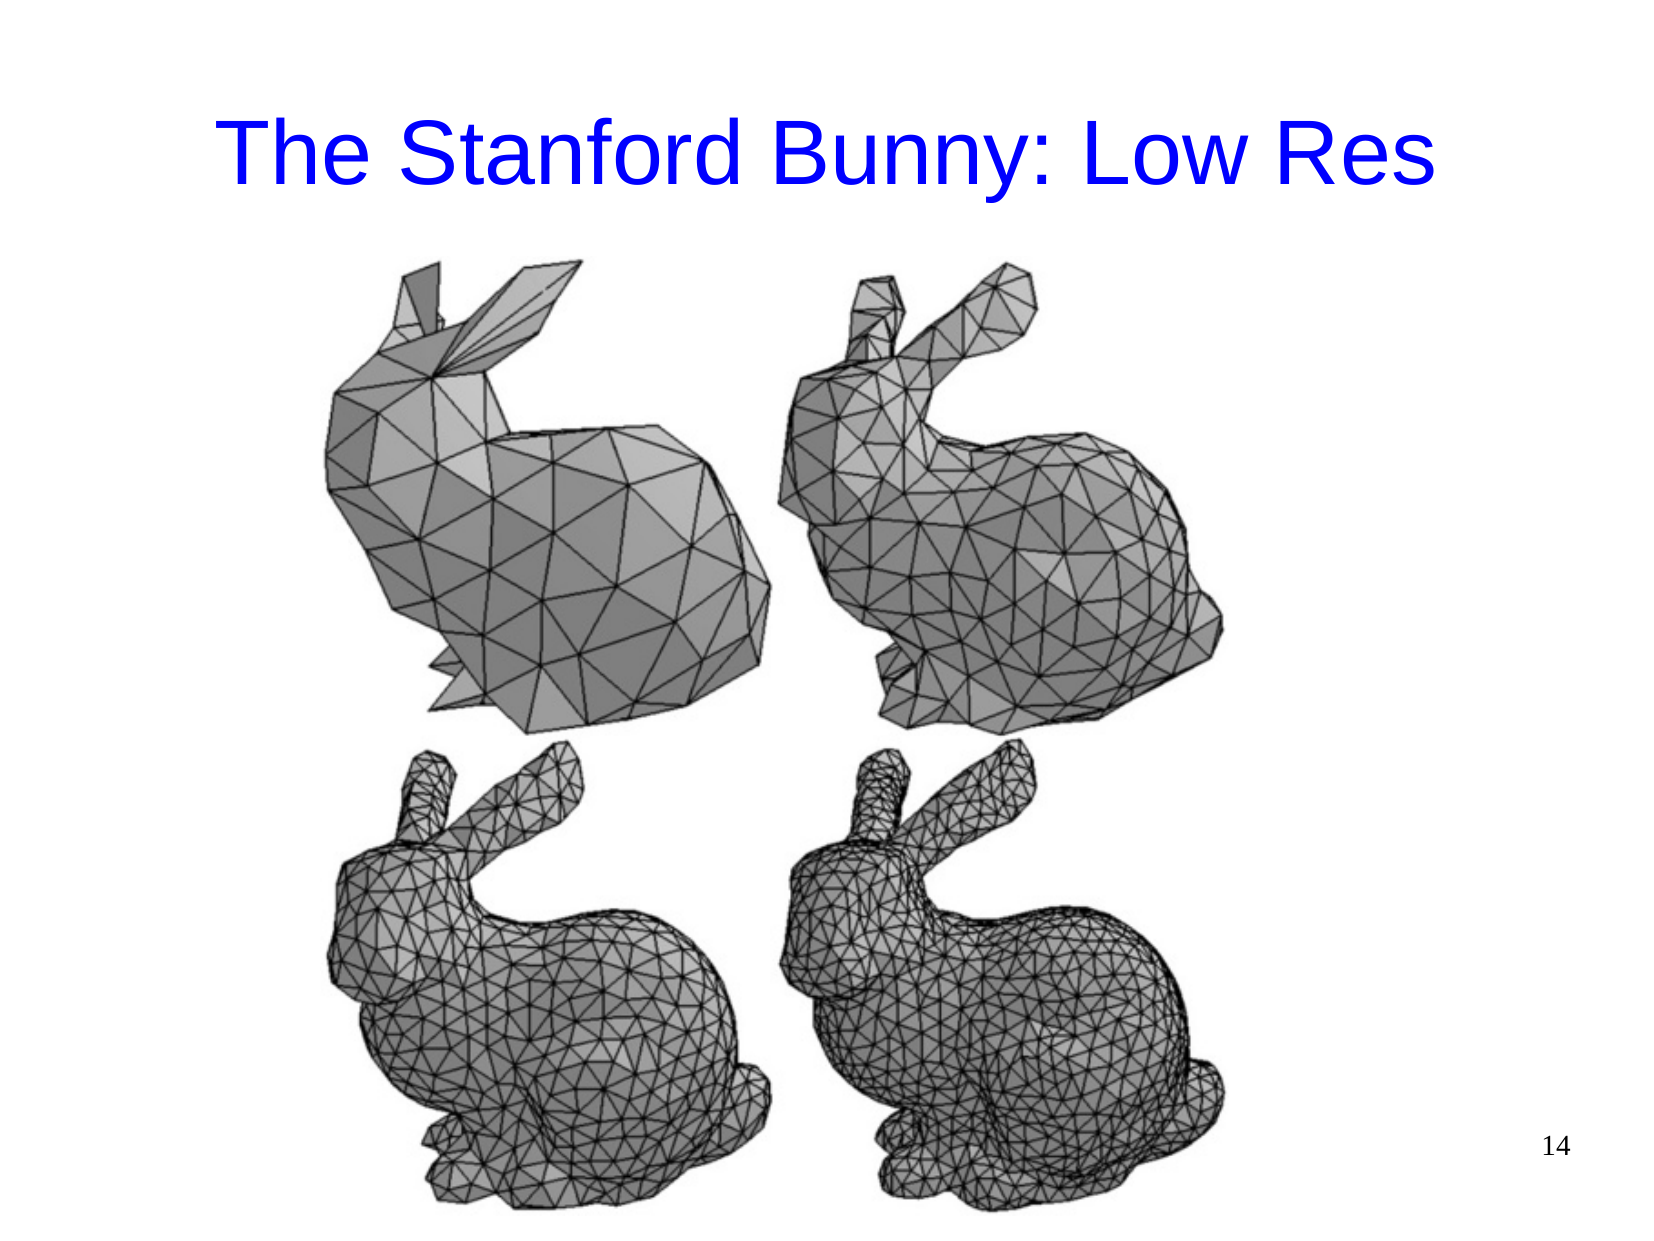

# The Stanford Bunny: Low Res
14